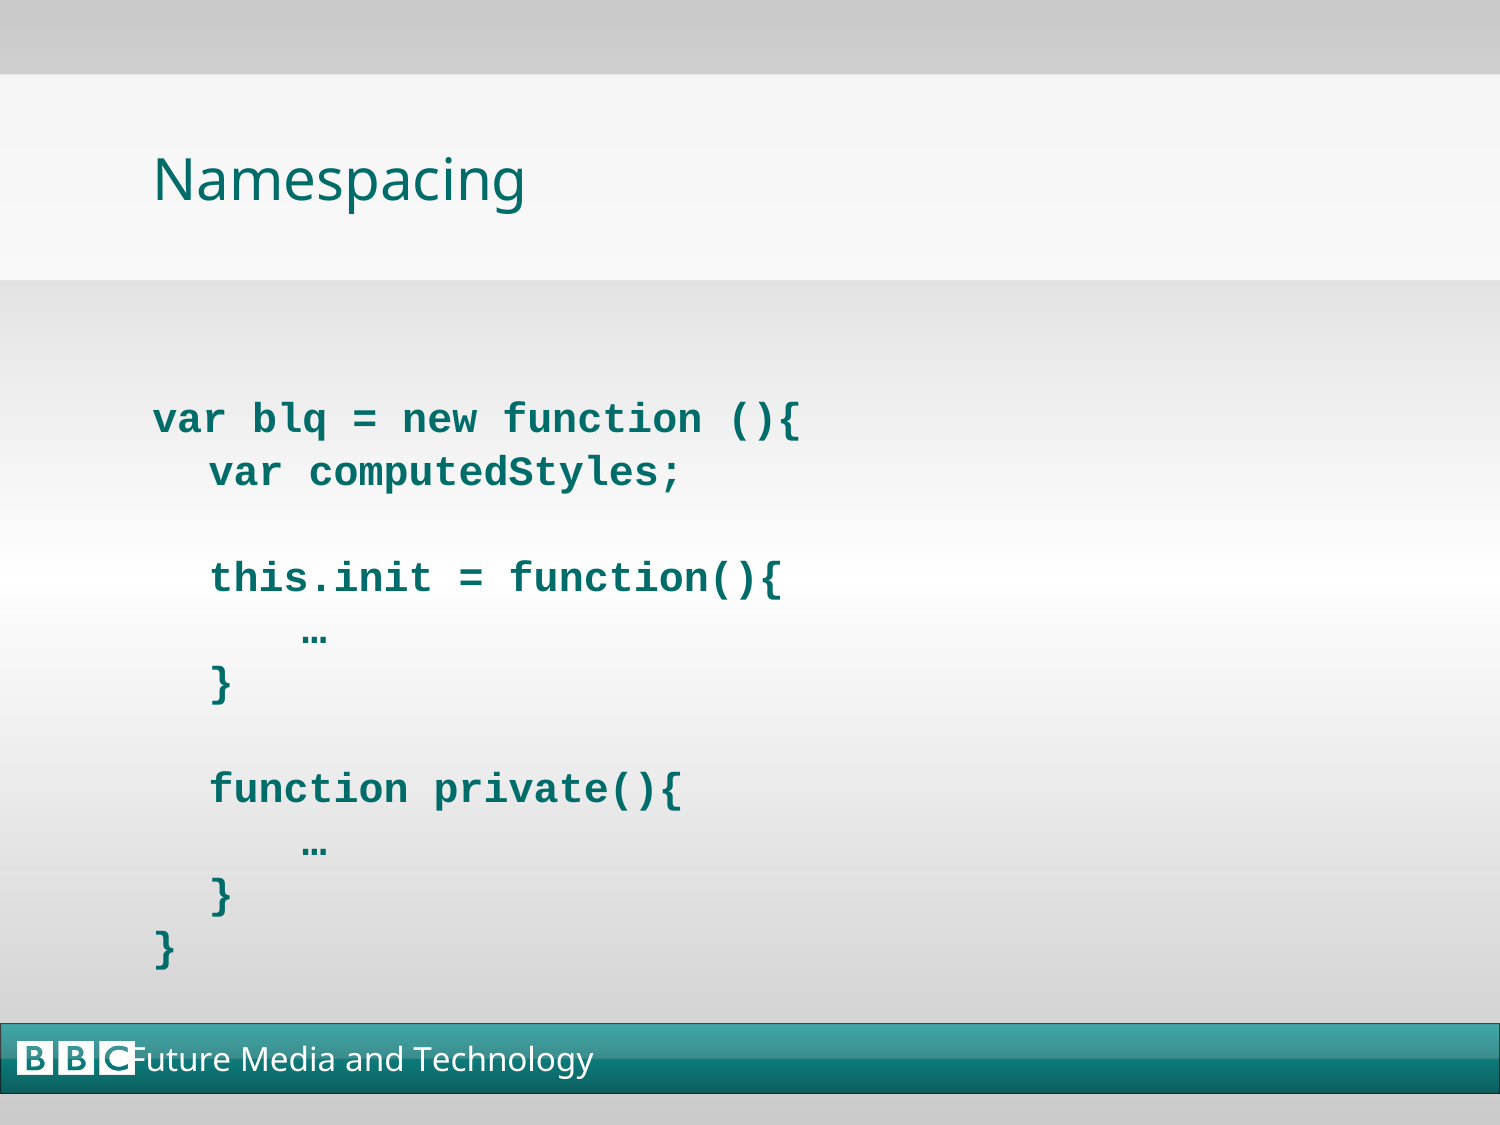

# Namespacing
var blq = new function (){
	var computedStyles;
	this.init = function(){
		…
	}
	function private(){
		…
	}
}